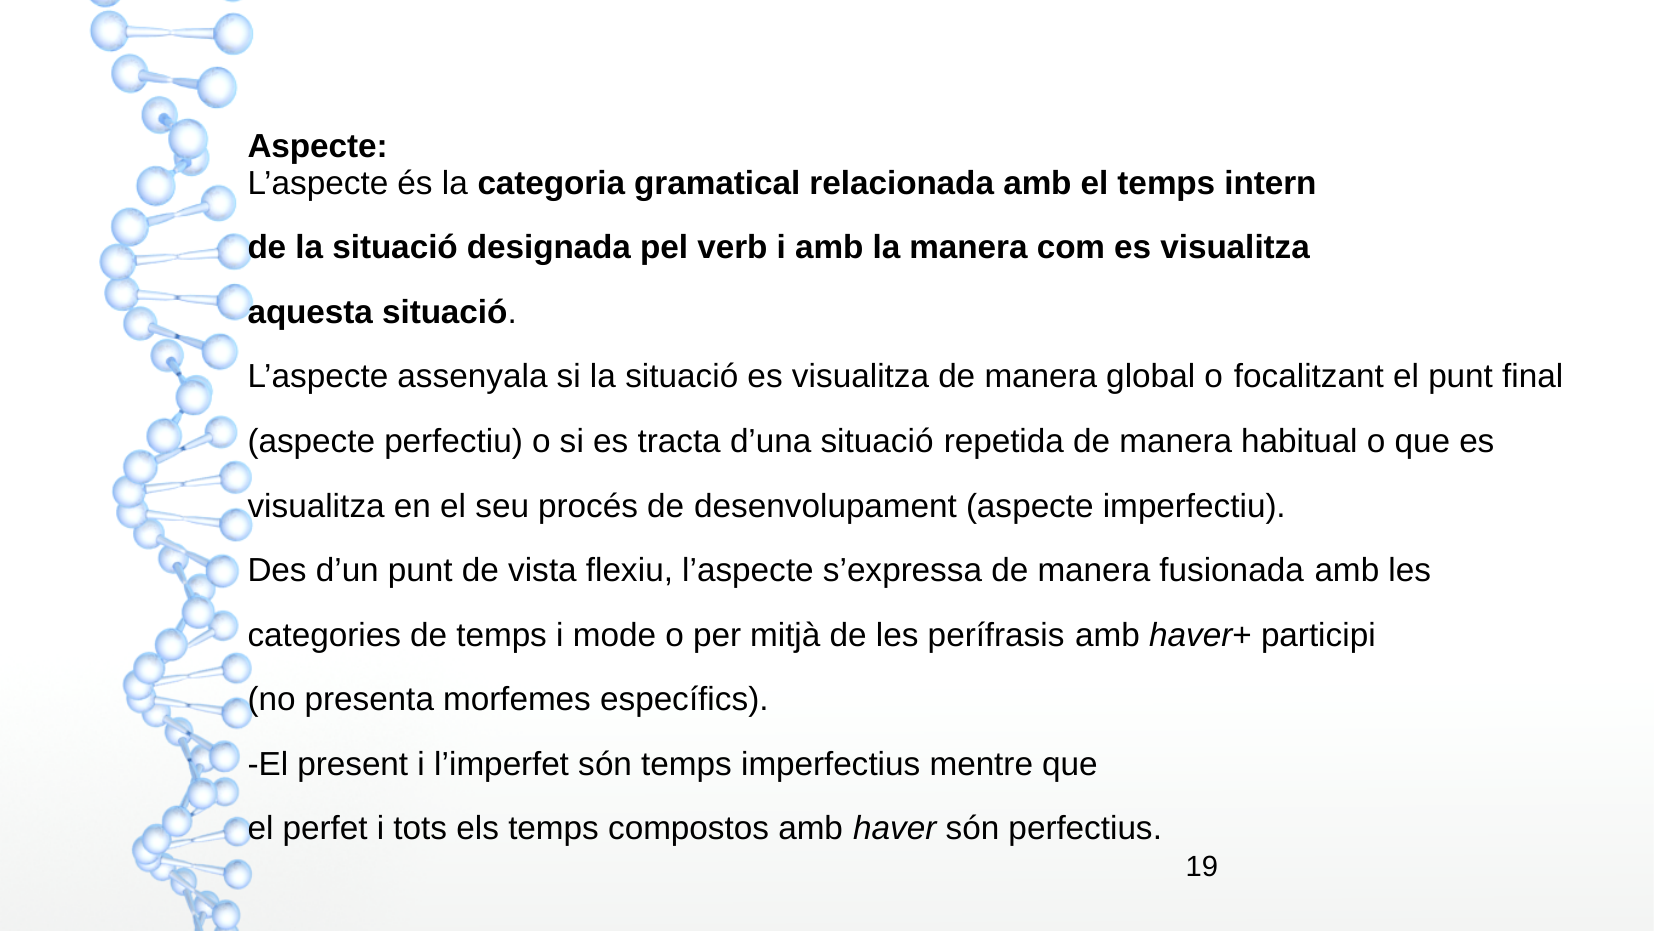

Aspecte:
L’aspecte és la categoria gramatical relacionada amb el temps intern
de la situació designada pel verb i amb la manera com es visualitza
aquesta situació.
L’aspecte assenyala si la situació es visualitza de manera global o focalitzant el punt final
(aspecte perfectiu) o si es tracta d’una situació repetida de manera habitual o que es
visualitza en el seu procés de desenvolupament (aspecte imperfectiu).
Des d’un punt de vista flexiu, l’aspecte s’expressa de manera fusionada amb les
categories de temps i mode o per mitjà de les perífrasis amb haver+ participi
(no presenta morfemes específics).
-El present i l’imperfet són temps imperfectius mentre que
el perfet i tots els temps compostos amb haver són perfectius.